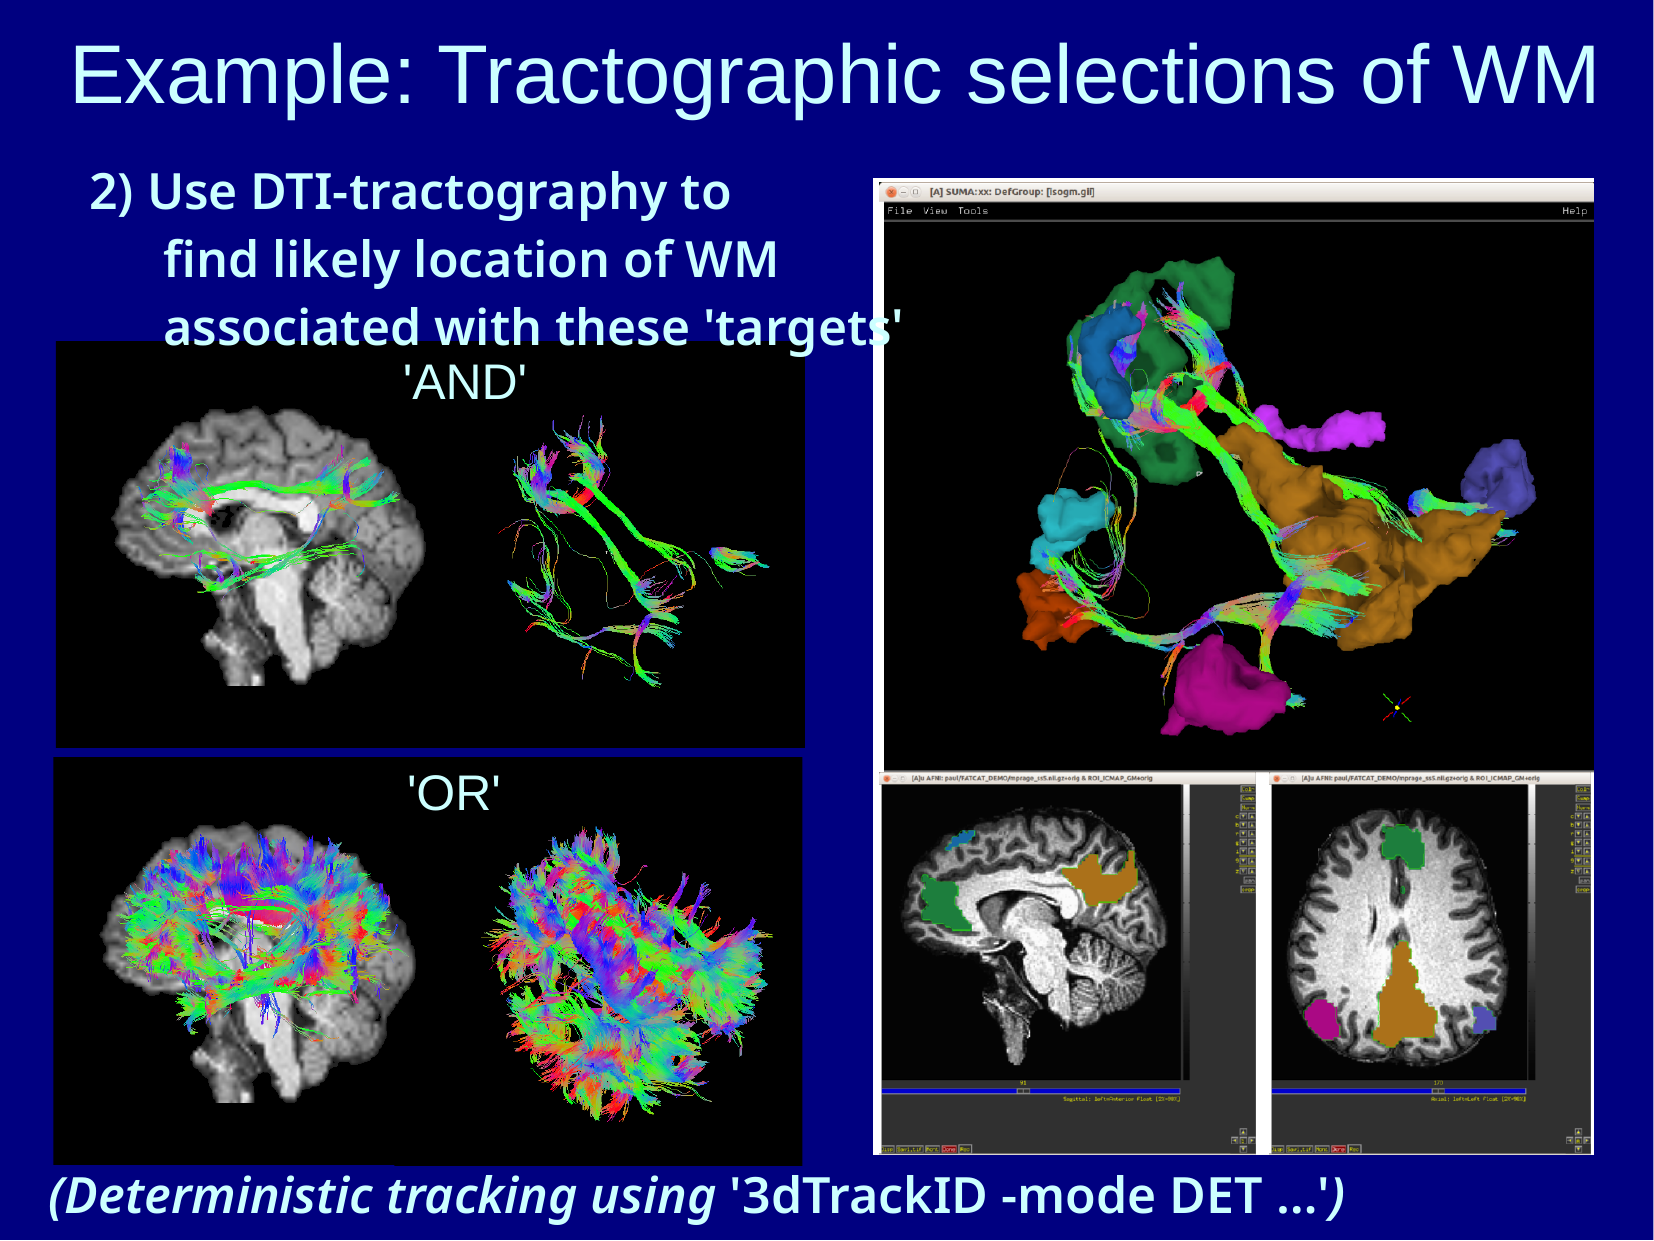

# Example: Tractographic selections of WM
2) Use DTI-tractography to
	find likely location of WM
	associated with these 'targets'
'AND'
'OR'
(Deterministic tracking using '3dTrackID -mode DET …')